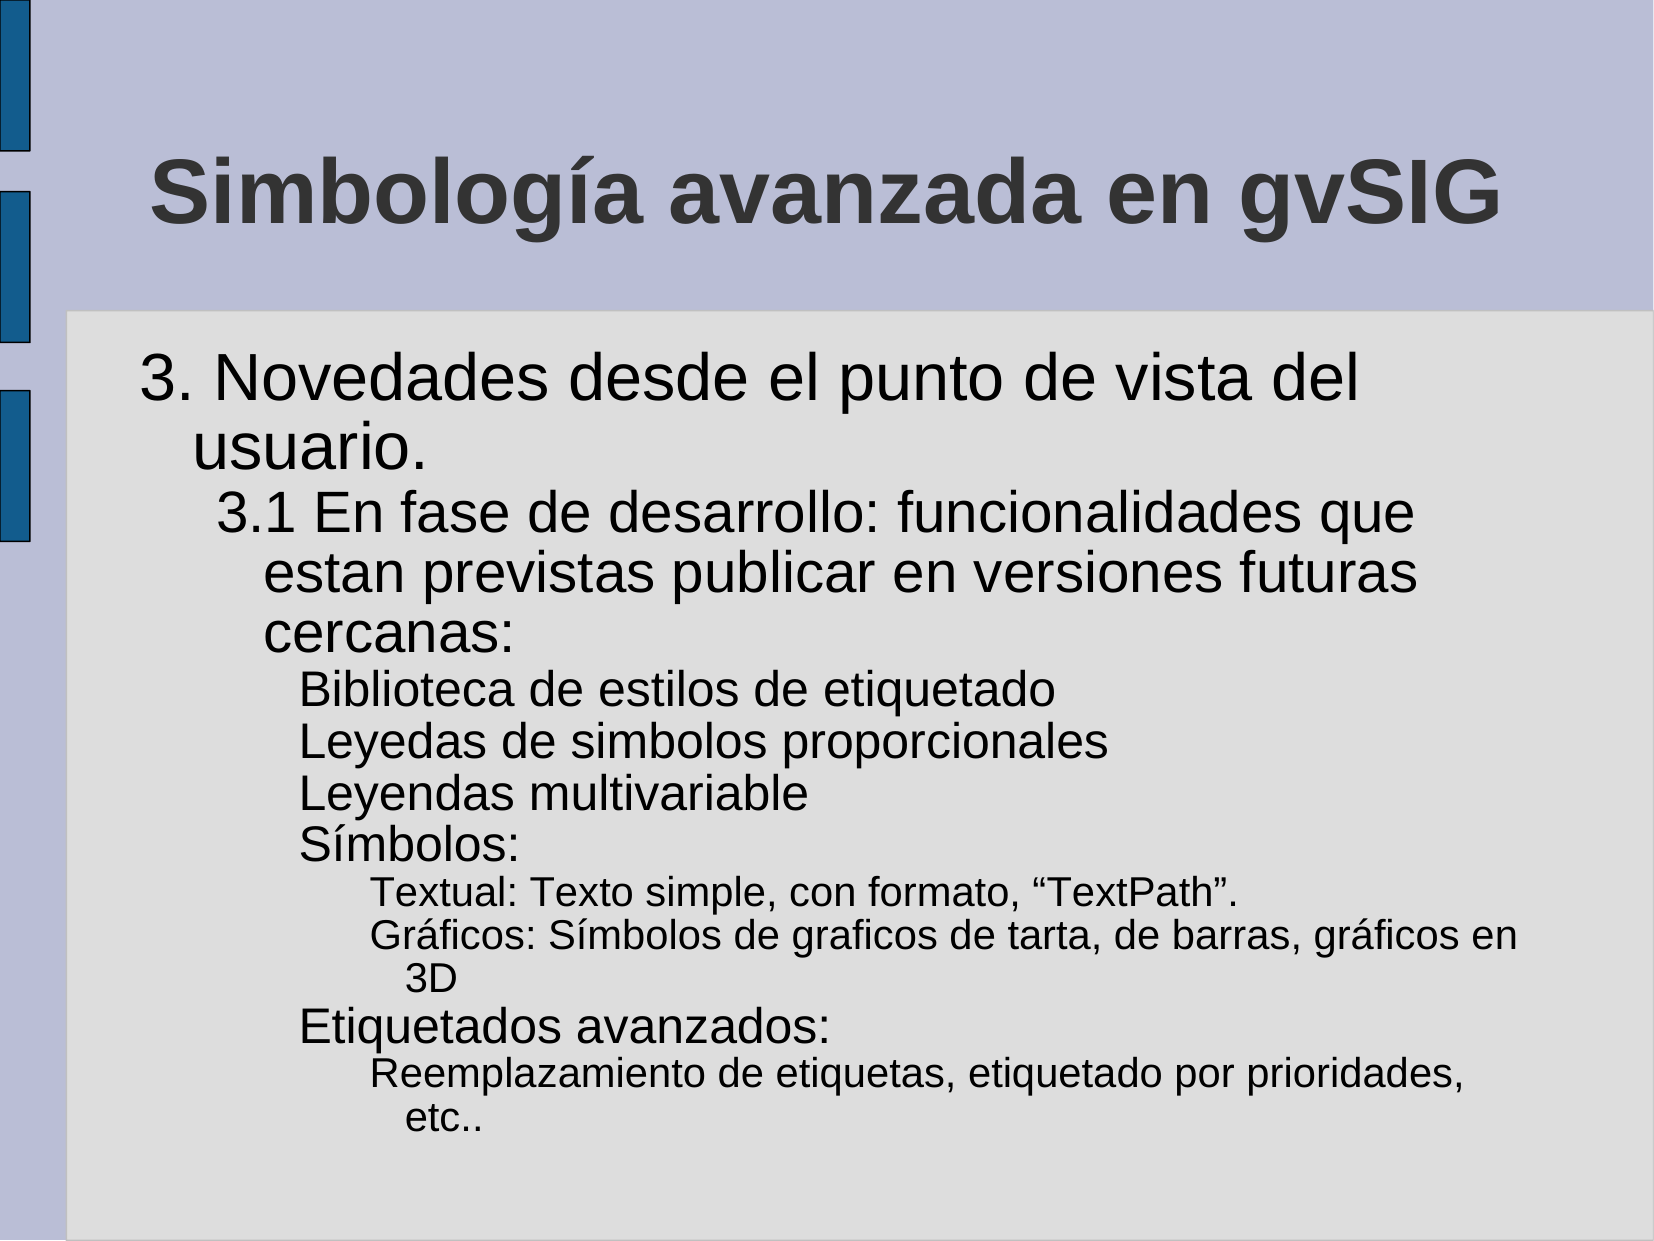

# Simbología avanzada en gvSIG
3. Novedades desde el punto de vista del usuario.
3.1 En fase de desarrollo: funcionalidades que estan previstas publicar en versiones futuras cercanas:
Biblioteca de estilos de etiquetado
Leyedas de simbolos proporcionales
Leyendas multivariable
Símbolos:
Textual: Texto simple, con formato, “TextPath”.
Gráficos: Símbolos de graficos de tarta, de barras, gráficos en 3D
Etiquetados avanzados:
Reemplazamiento de etiquetas, etiquetado por prioridades, etc..